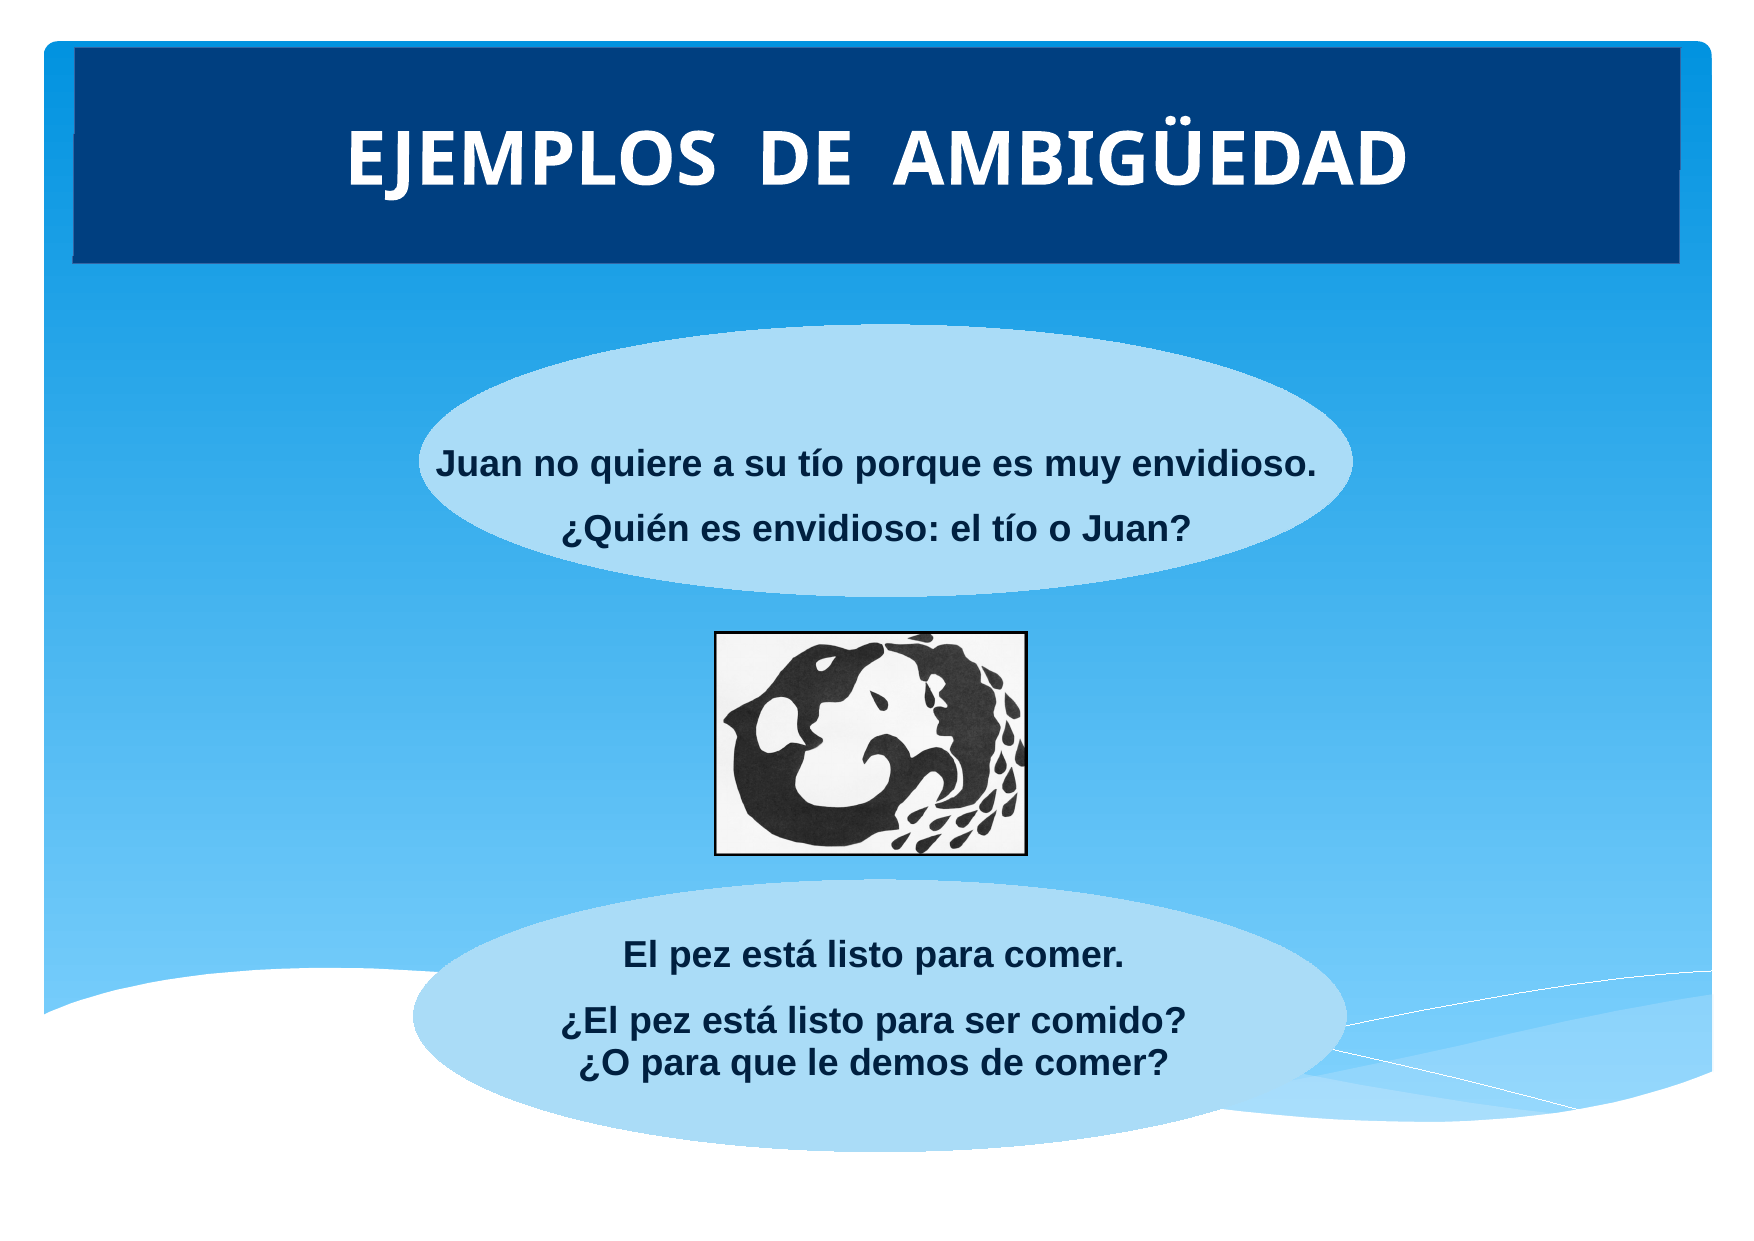

EJEMPLOS DE AMBIGÜEDAD
Juan no quiere a su tío porque es muy envidioso.
¿Quién es envidioso: el tío o Juan?
El pez está listo para comer.
¿El pez está listo para ser comido?
¿O para que le demos de comer?